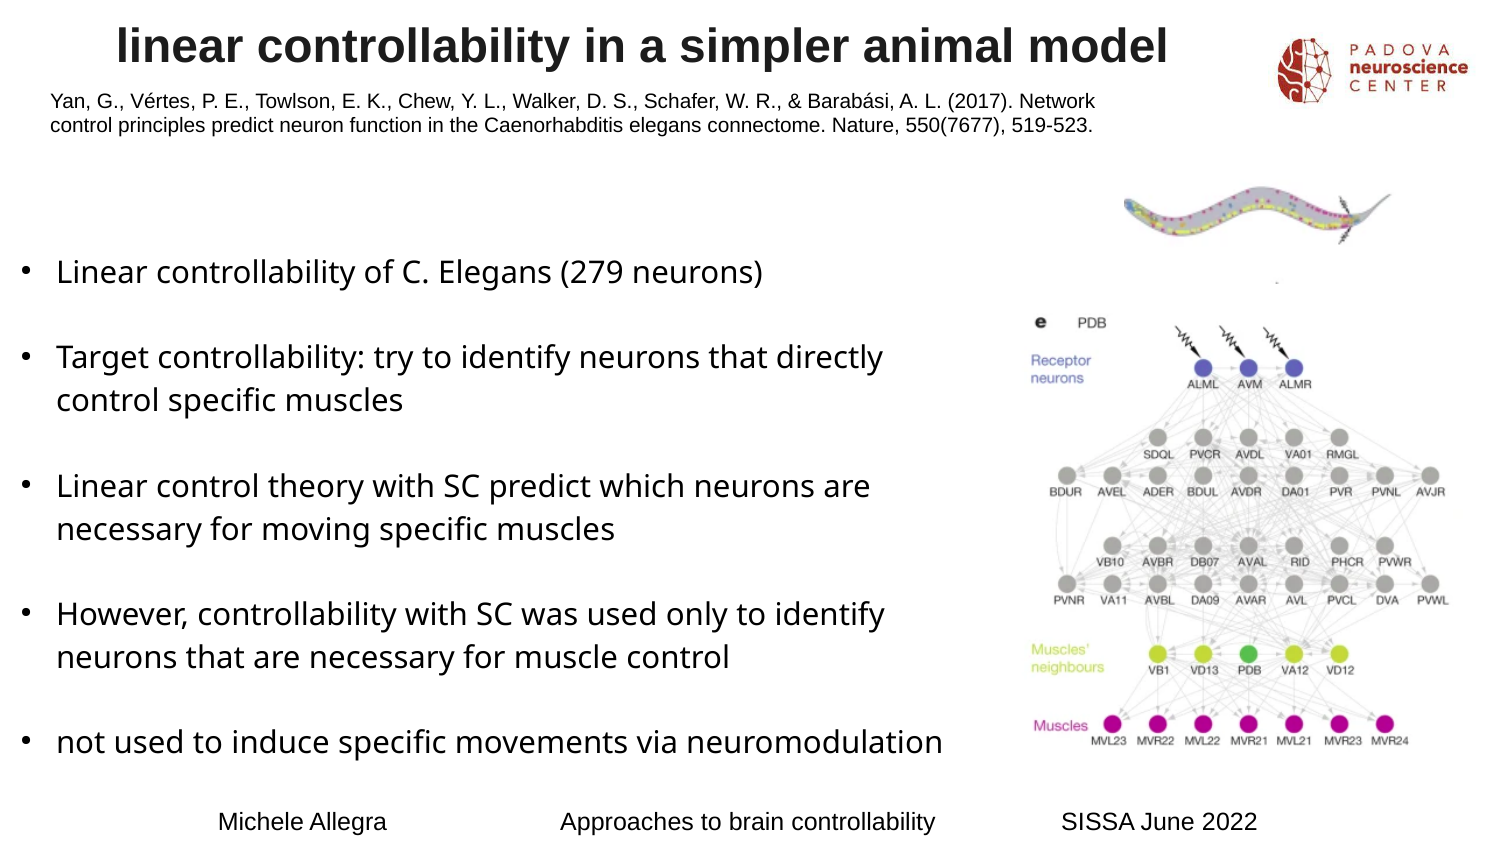

linear controllability in a simpler animal model
Yan, G., Vértes, P. E., Towlson, E. K., Chew, Y. L., Walker, D. S., Schafer, W. R., & Barabási, A. L. (2017). Network control principles predict neuron function in the Caenorhabditis elegans connectome. Nature, 550(7677), 519-523.
Linear controllability of C. Elegans (279 neurons)
Target controllability: try to identify neurons that directly control specific muscles
Linear control theory with SC predict which neurons are necessary for moving specific muscles
However, controllability with SC was used only to identify neurons that are necessary for muscle control
not used to induce specific movements via neuromodulation
Michele Allegra Approaches to brain controllability SISSA June 2022